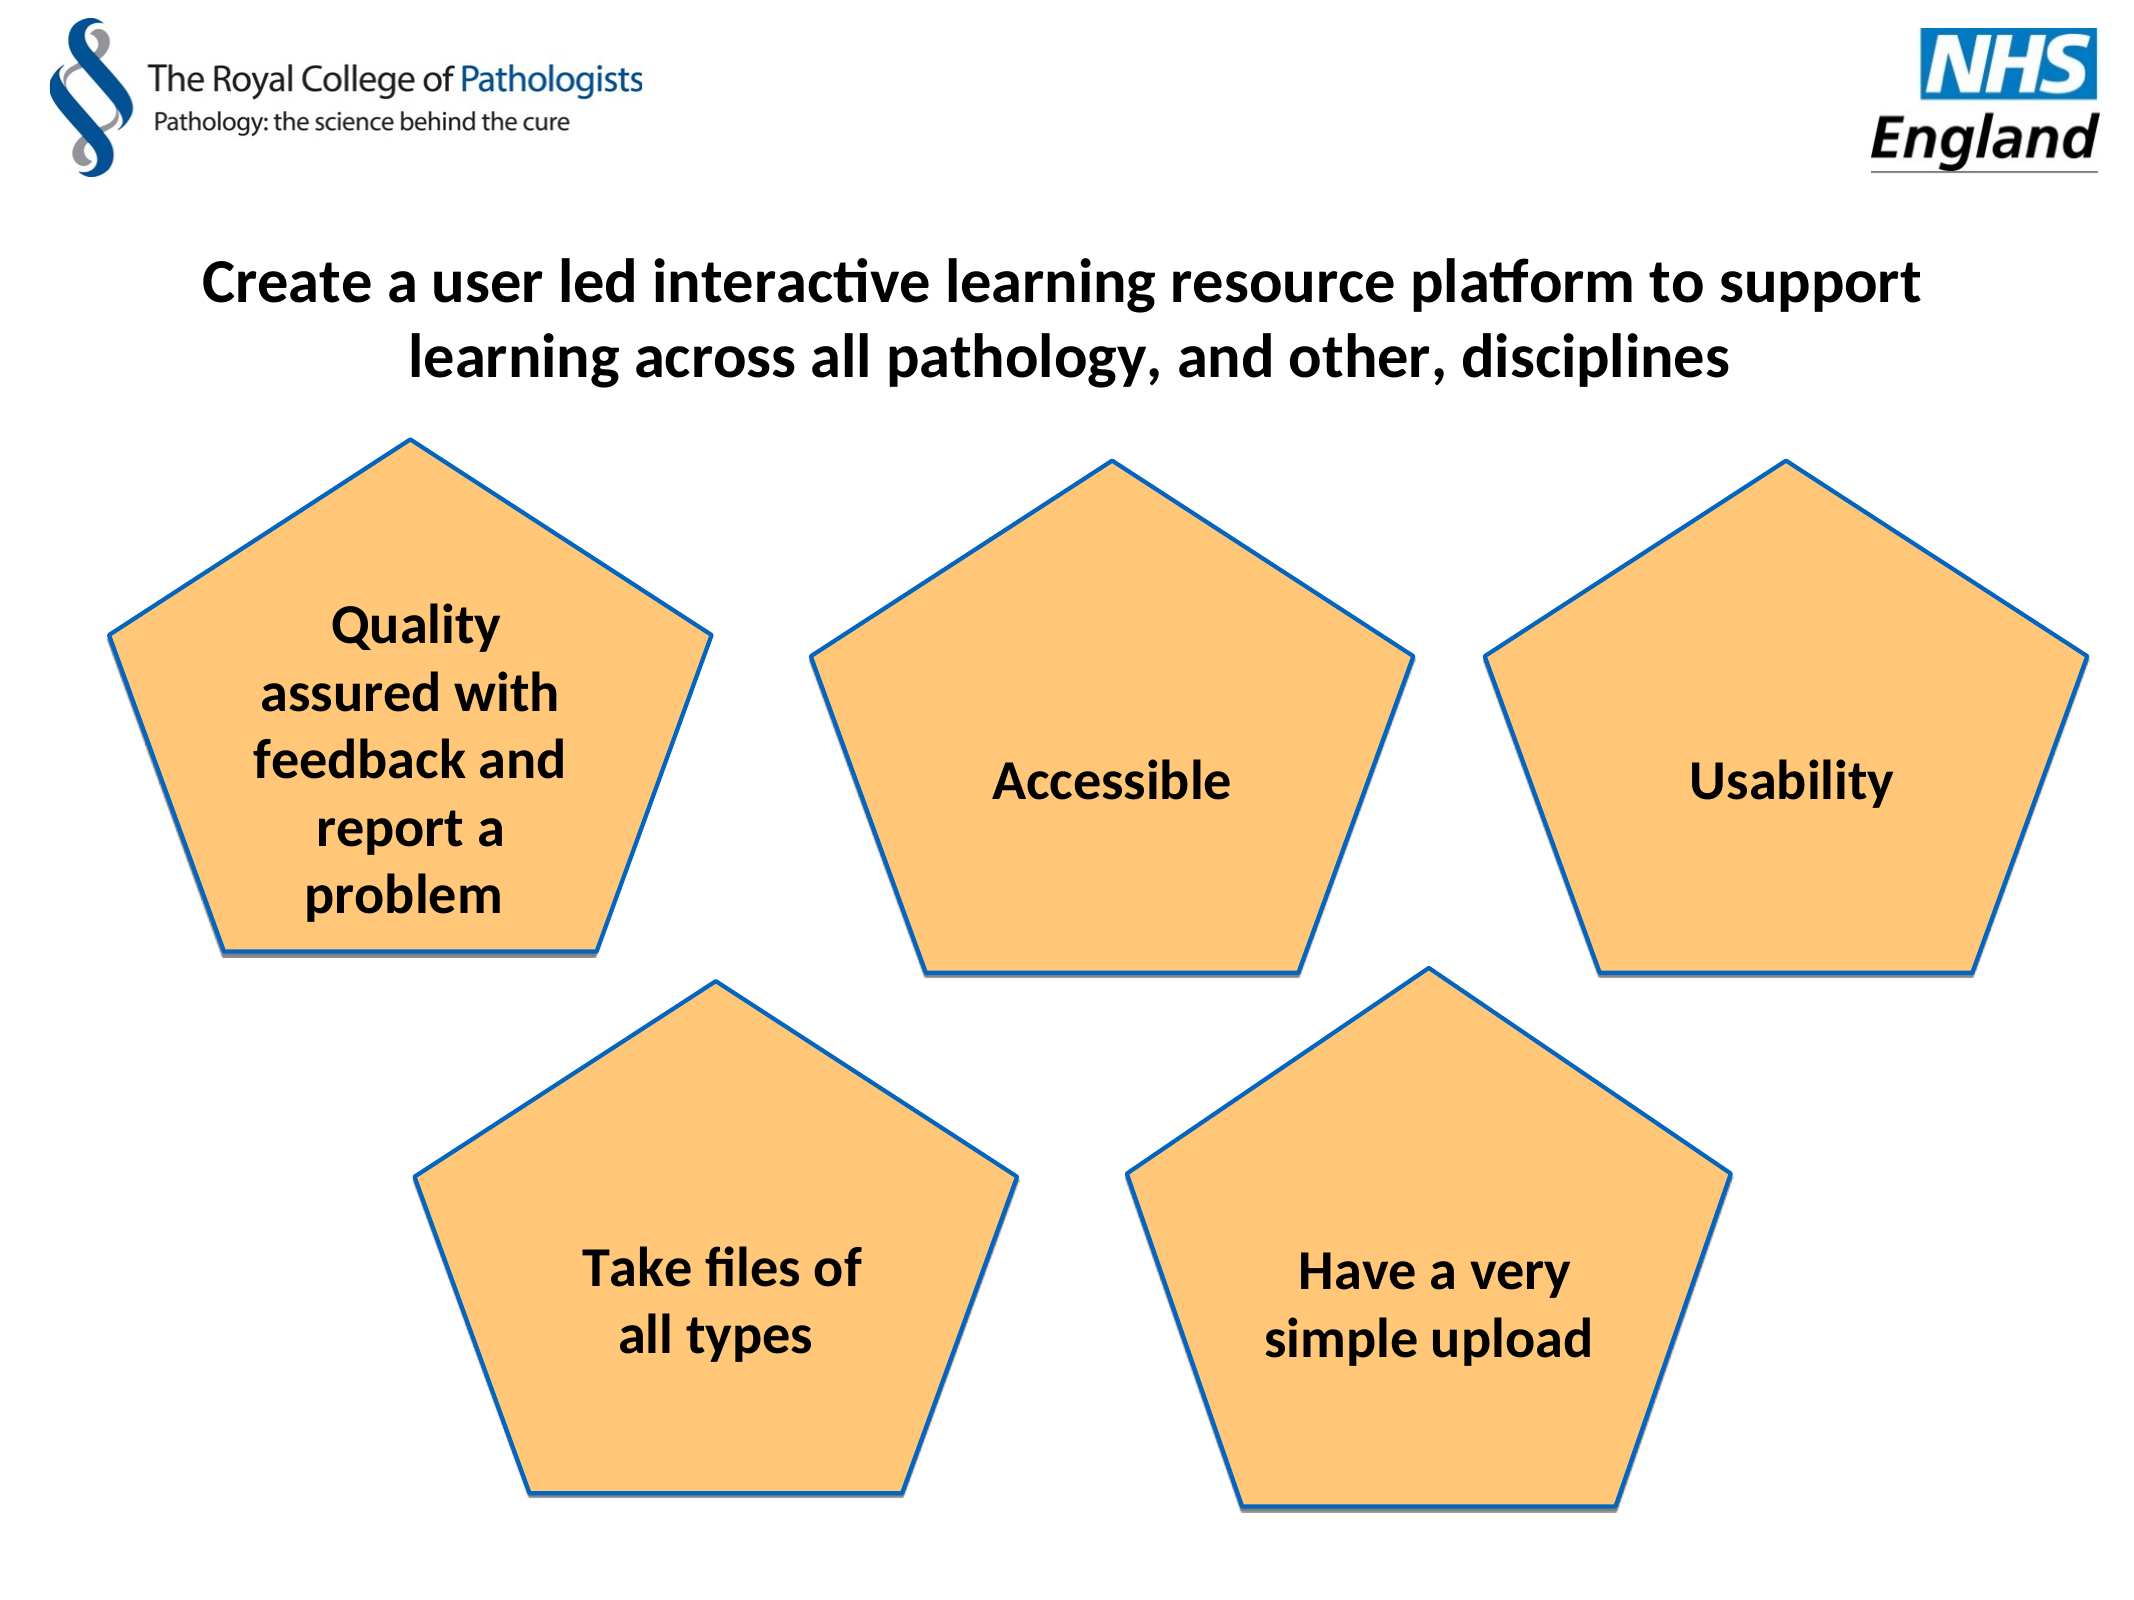

Create a user led interactive learning resource platform to support
 learning across all pathology, and other, disciplines
 Quality assured with feedback and report a problem
Accessible
 Usability
 Have a very simple upload
 Take files of all types